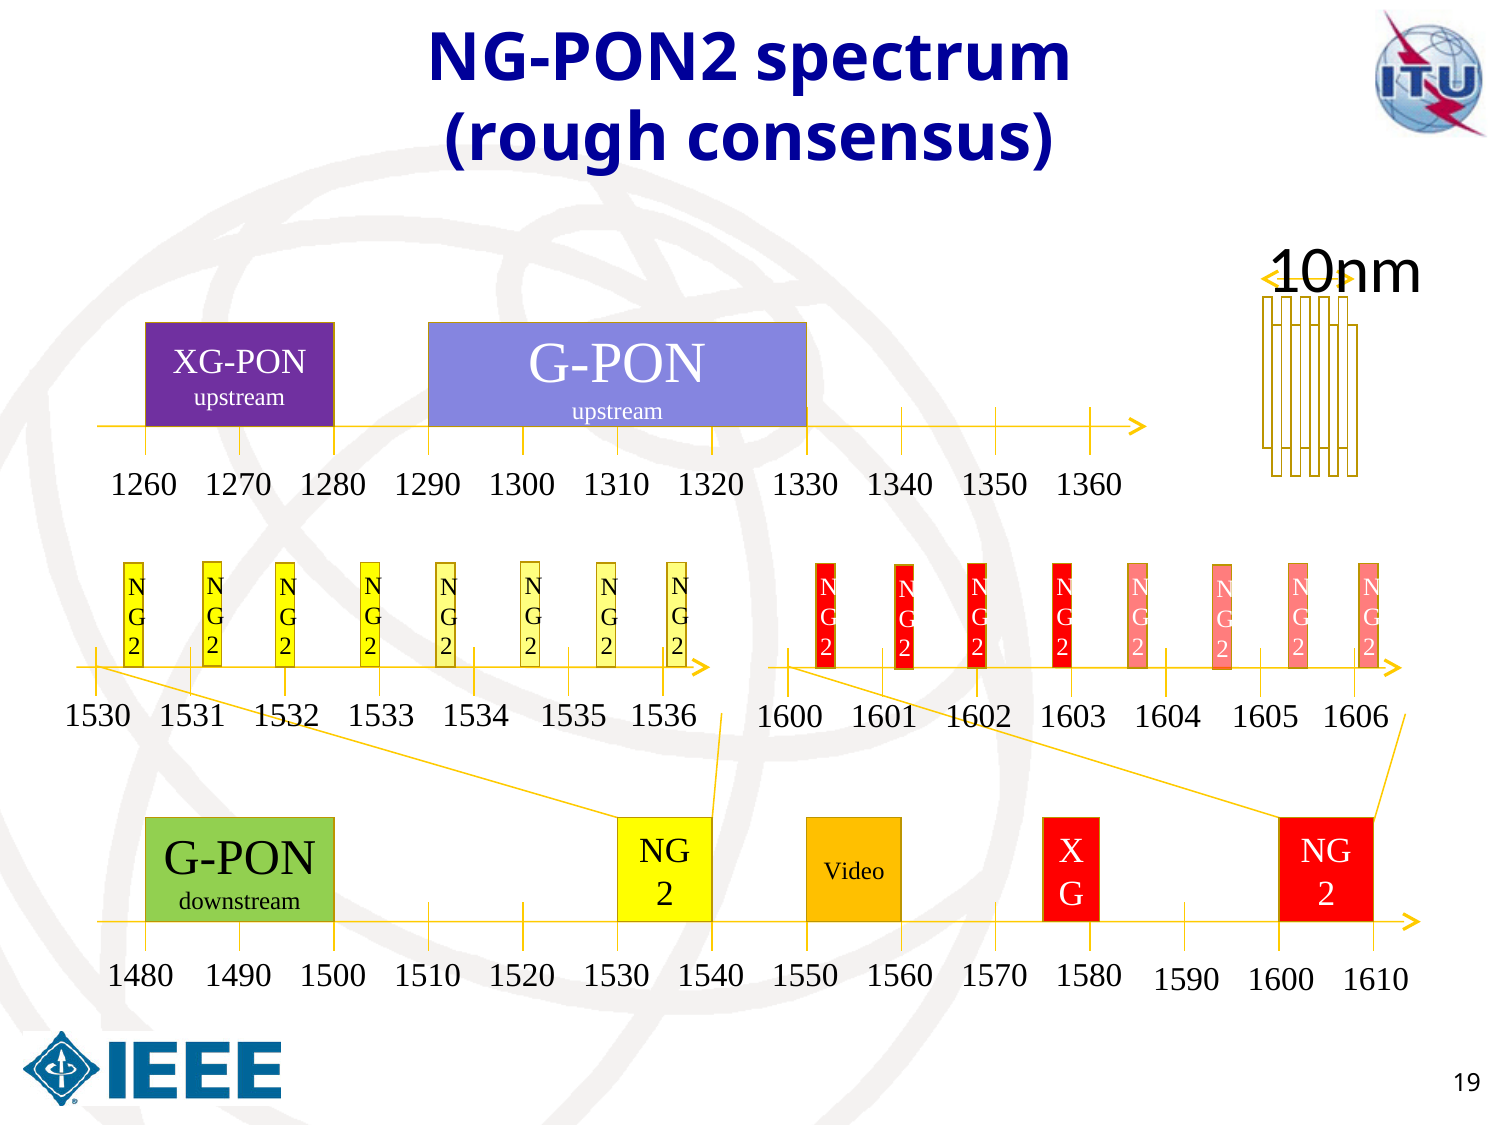

# NG-PON2 spectrum (rough consensus)
10nm
XG-PON
upstream
G-PON
upstream
1260
1270
1280
1290
1300
1310
1320
1330
1340
1350
1360
NG2
NG2
NG2
NG2
NG2
NG2
NG2
NG2
NG2
NG2
NG2
NG2
NG2
NG2
NG2
NG2
1530
1531
1532
1533
1534
1535
1536
1600
1601
1602
1603
1604
1605
1606
G-PON
downstream
NG2
Video
XG
NG2
1480
1490
1500
1510
1520
1530
1540
1550
1560
1570
1580
1590
1600
1610